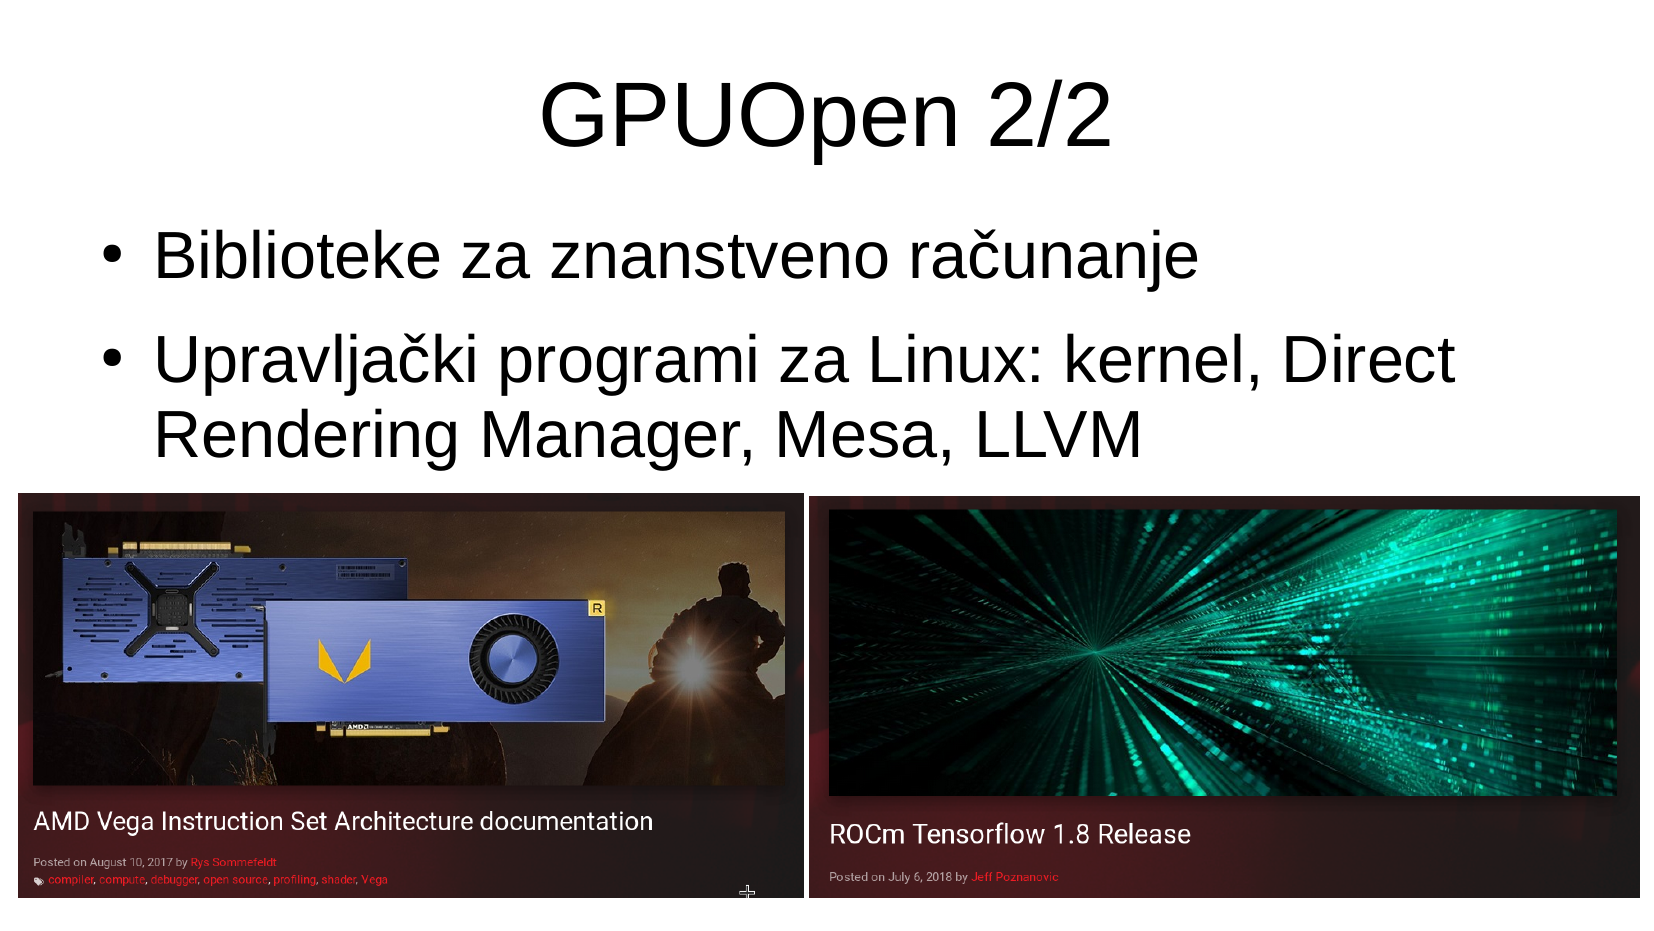

# GPUOpen 2/2
Biblioteke za znanstveno računanje
Upravljački programi za Linux: kernel, Direct Rendering Manager, Mesa, LLVM